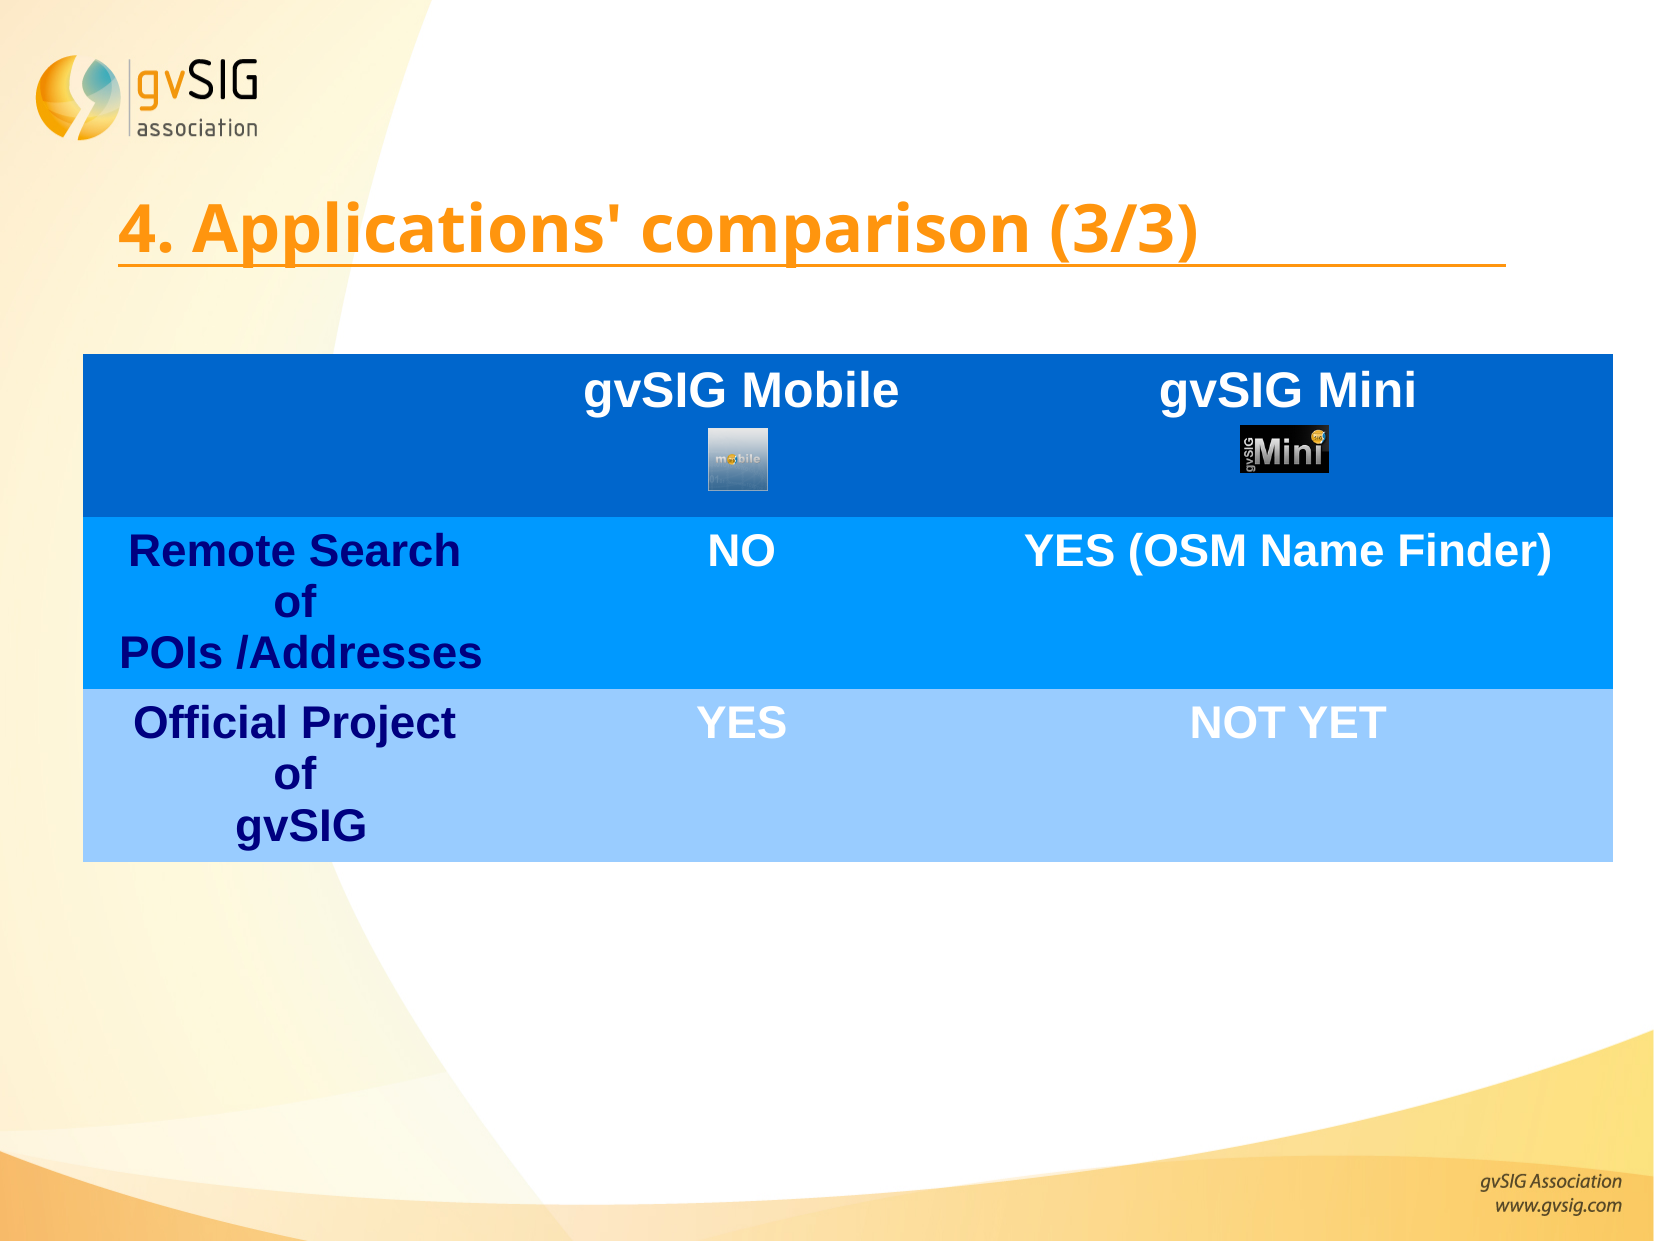

# 4. Applications' comparison (3/3)
| | gvSIG Mobile | gvSIG Mini |
| --- | --- | --- |
| Remote Search of POIs /Addresses | NO | YES (OSM Name Finder) |
| Official Project of gvSIG | YES | NOT YET |